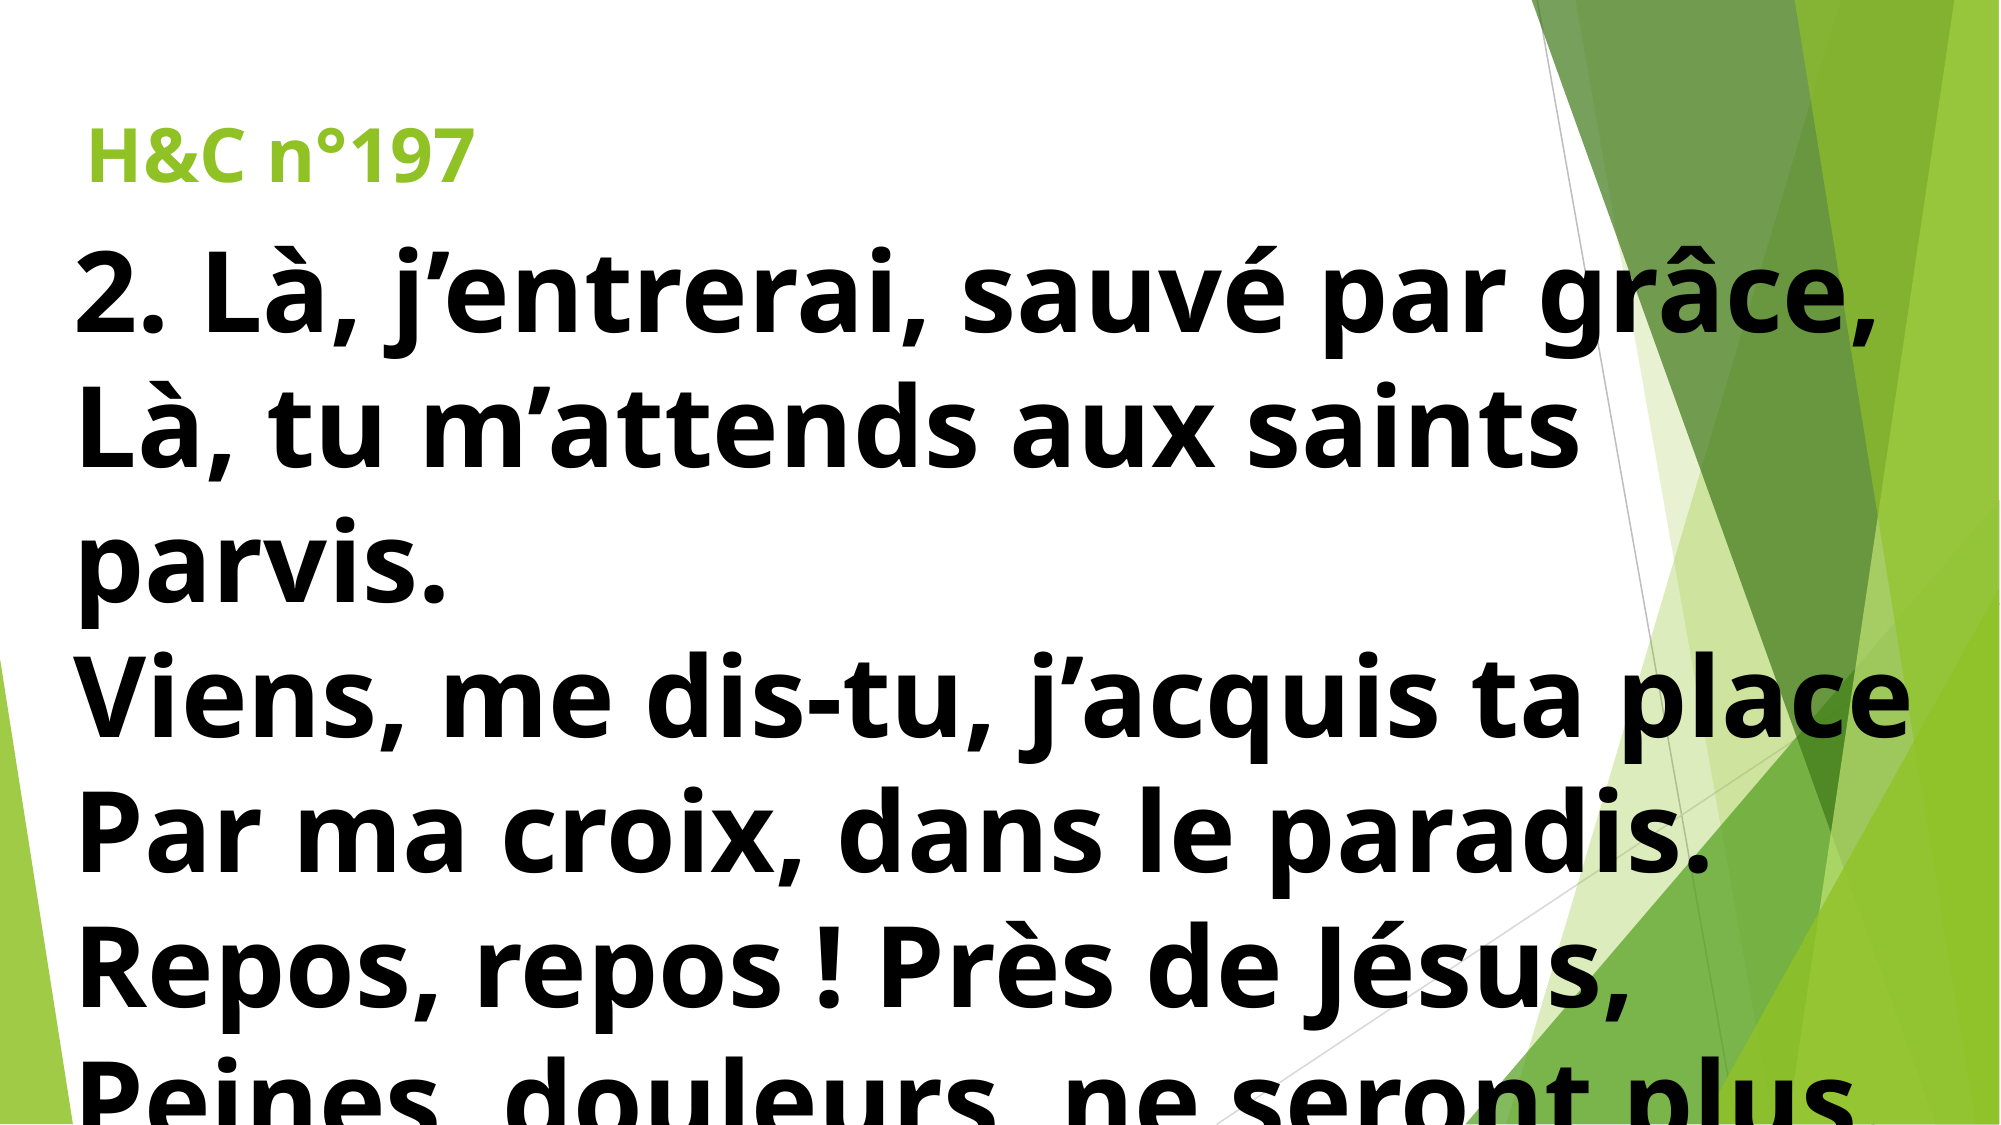

H&C n°197
2. Là, j’entrerai, sauvé par grâce,
Là, tu m’attends aux saints parvis.
Viens, me dis-tu, j’acquis ta place
Par ma croix, dans le paradis.
Repos, repos ! Près de Jésus,
Peines, douleurs, ne seront plus.